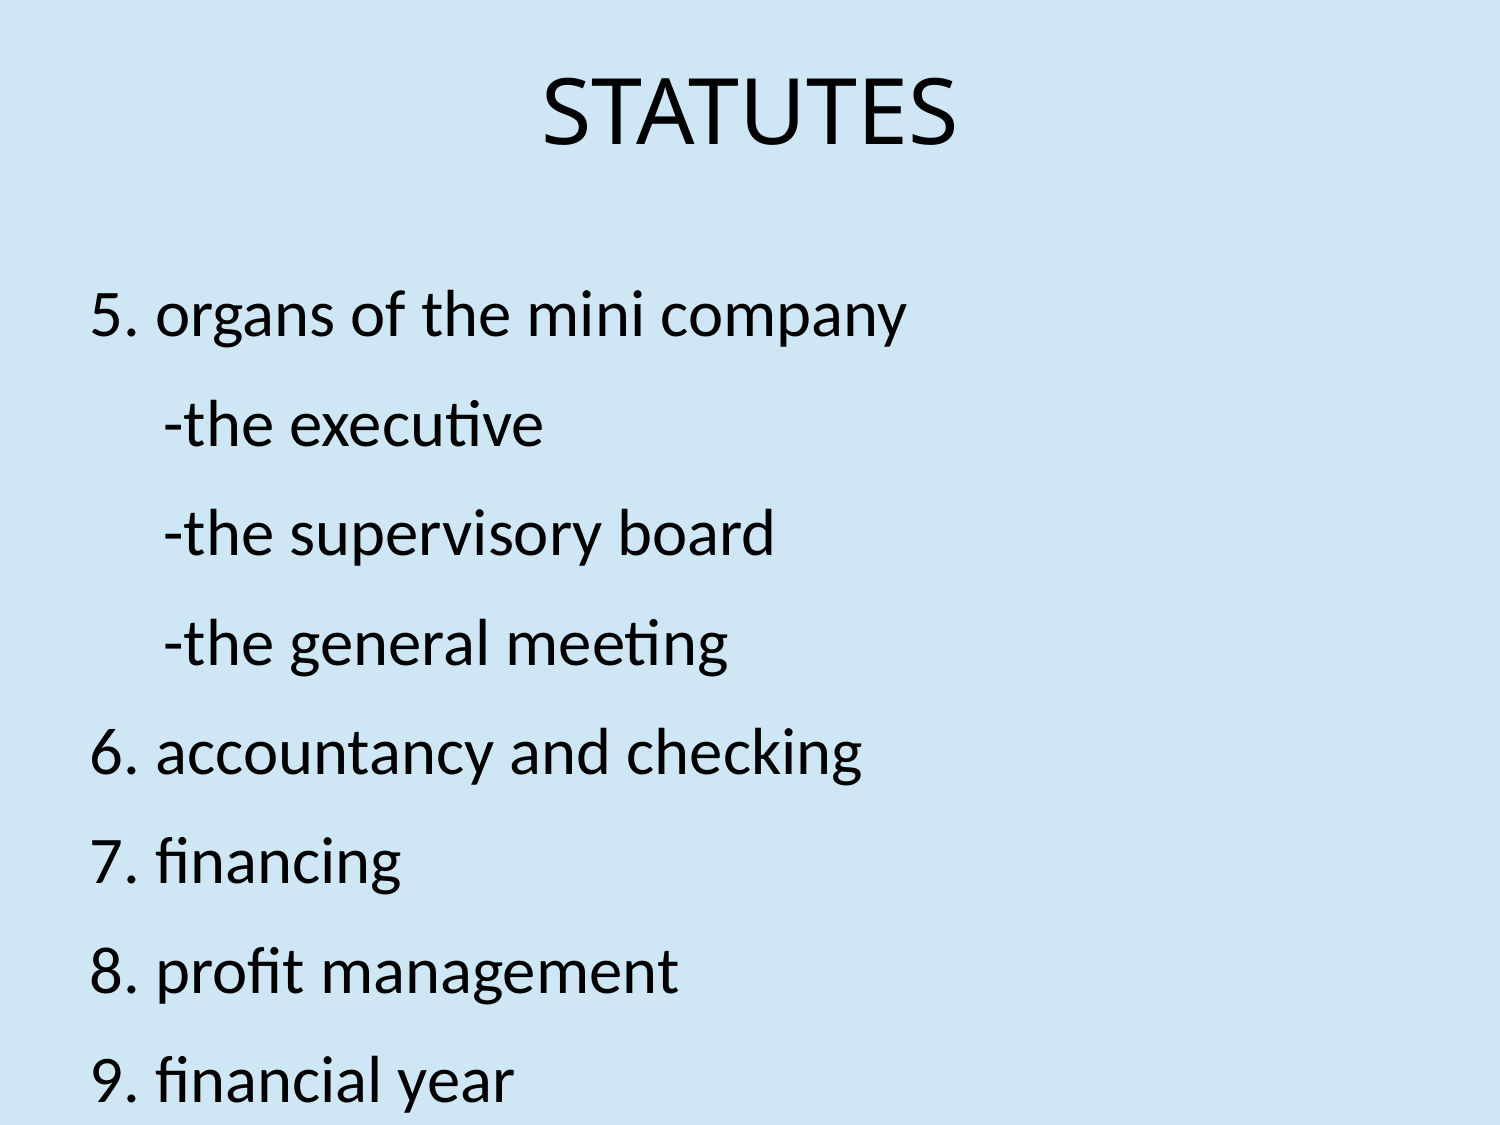

# STATUTES
5. organs of the mini company
	-the executive
	-the supervisory board
	-the general meeting
6. accountancy and checking
7. financing
8. profit management
9. financial year